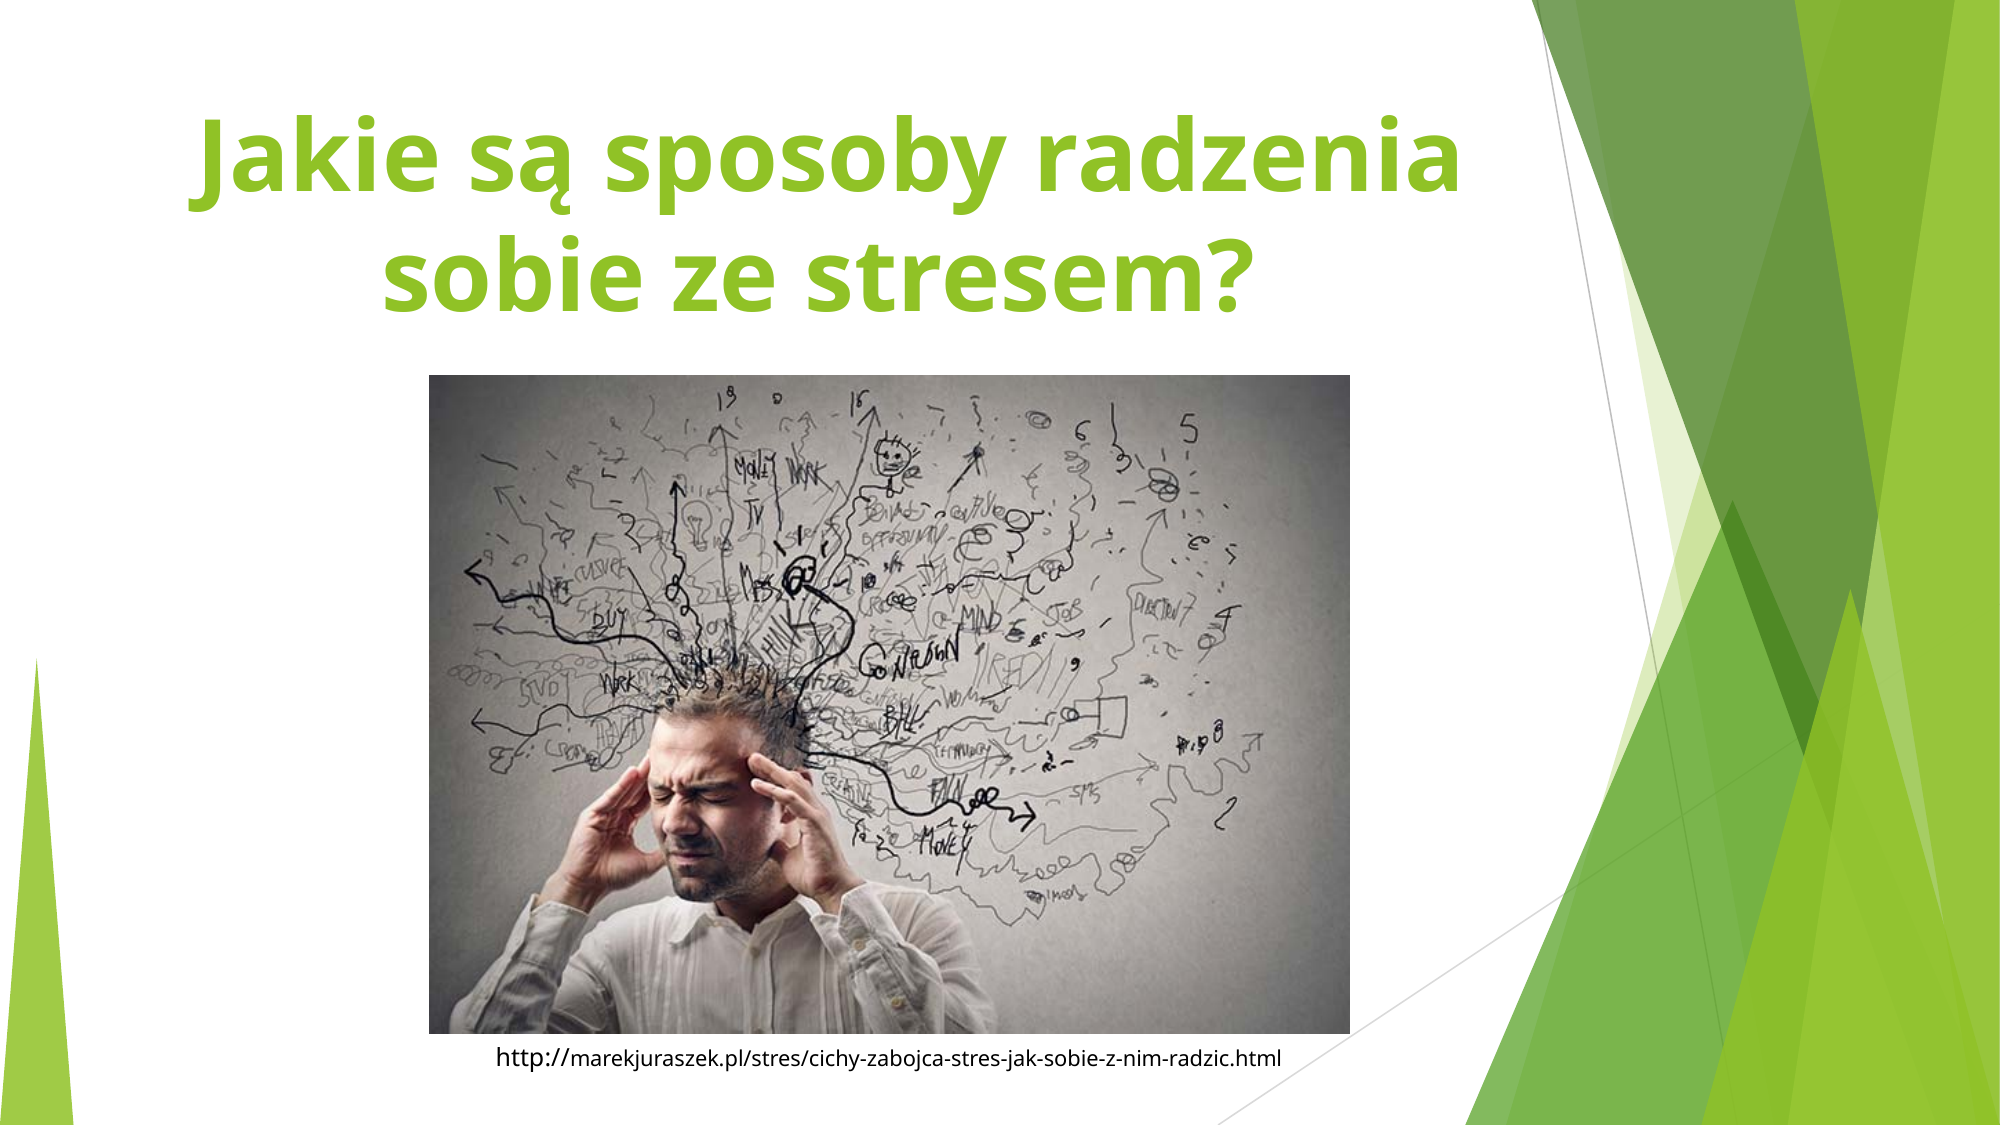

# Jakie są sposoby radzenia sobie ze stresem?
http://marekjuraszek.pl/stres/cichy-zabojca-stres-jak-sobie-z-nim-radzic.html